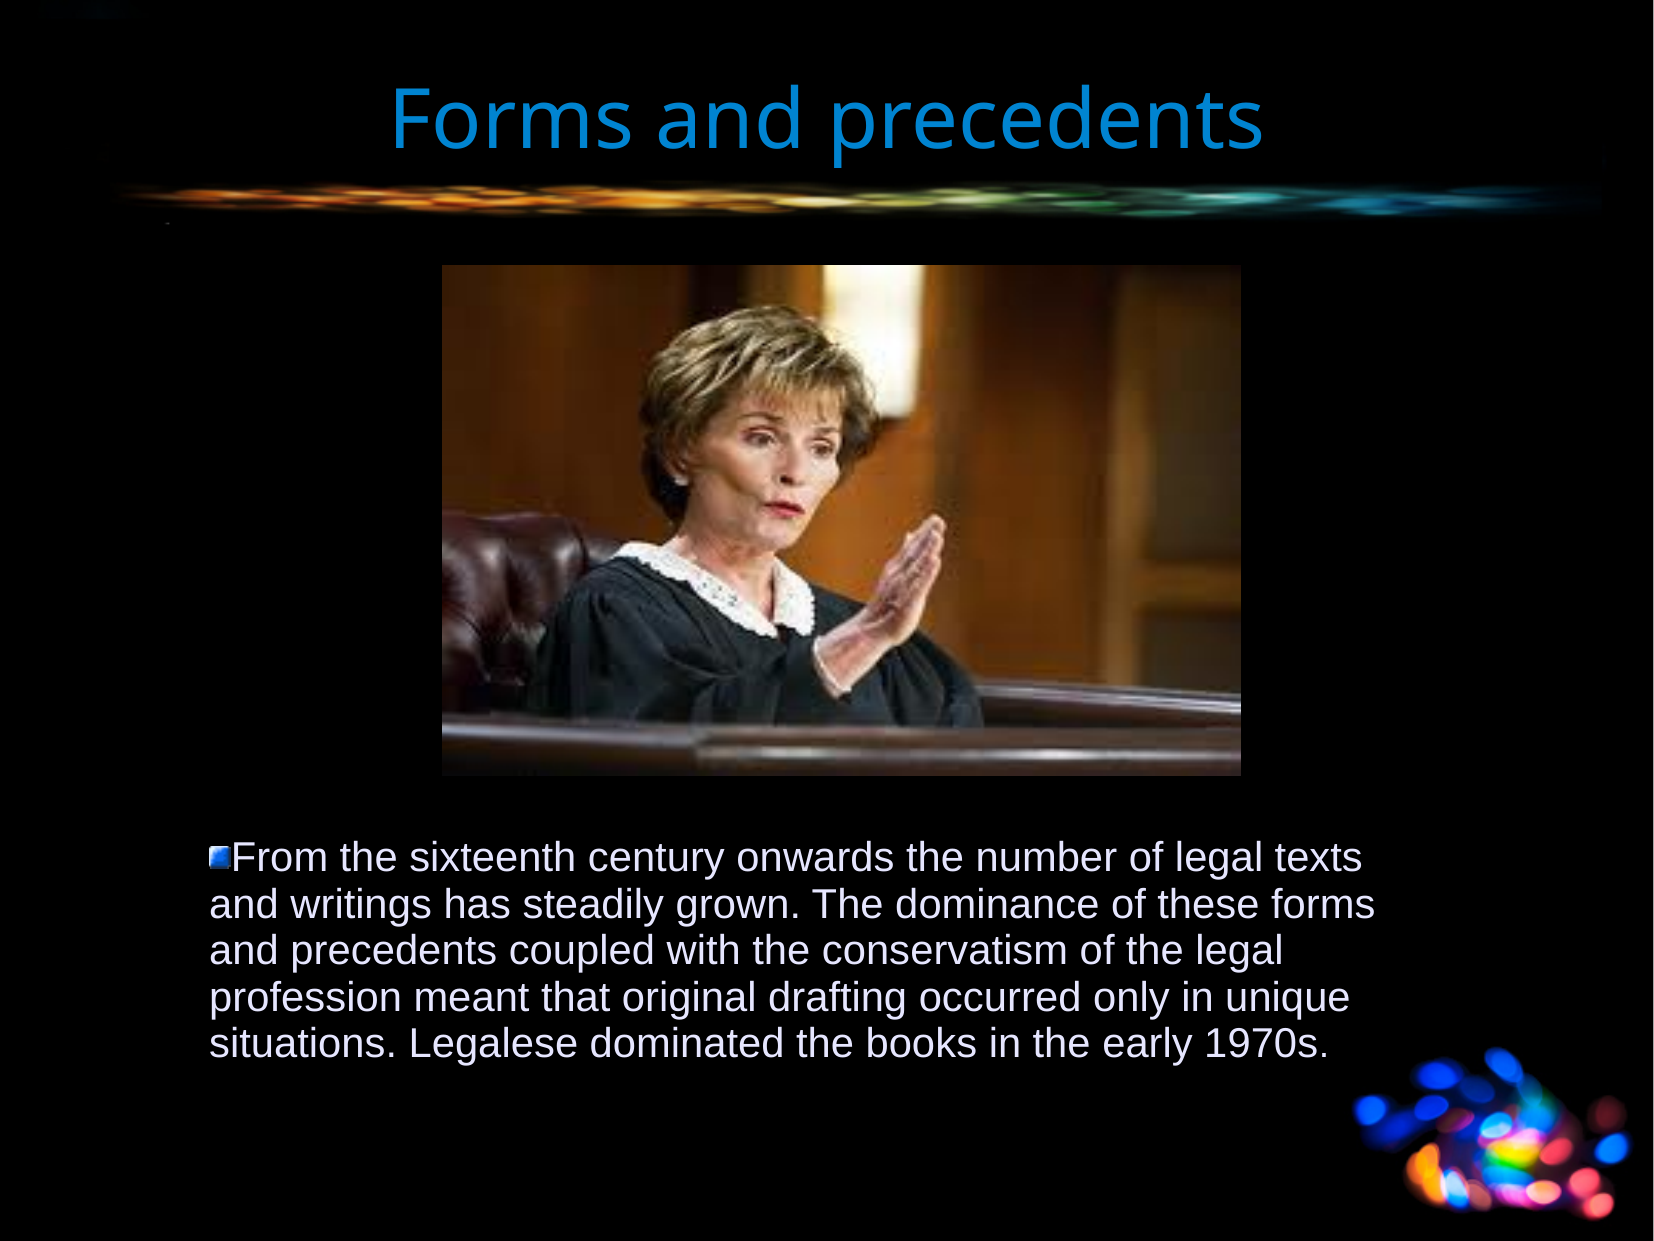

# Forms and precedents
From the sixteenth century onwards the number of legal texts and writings has steadily grown. The dominance of these forms and precedents coupled with the conservatism of the legal profession meant that original drafting occurred only in unique situations. Legalese dominated the books in the early 1970s.